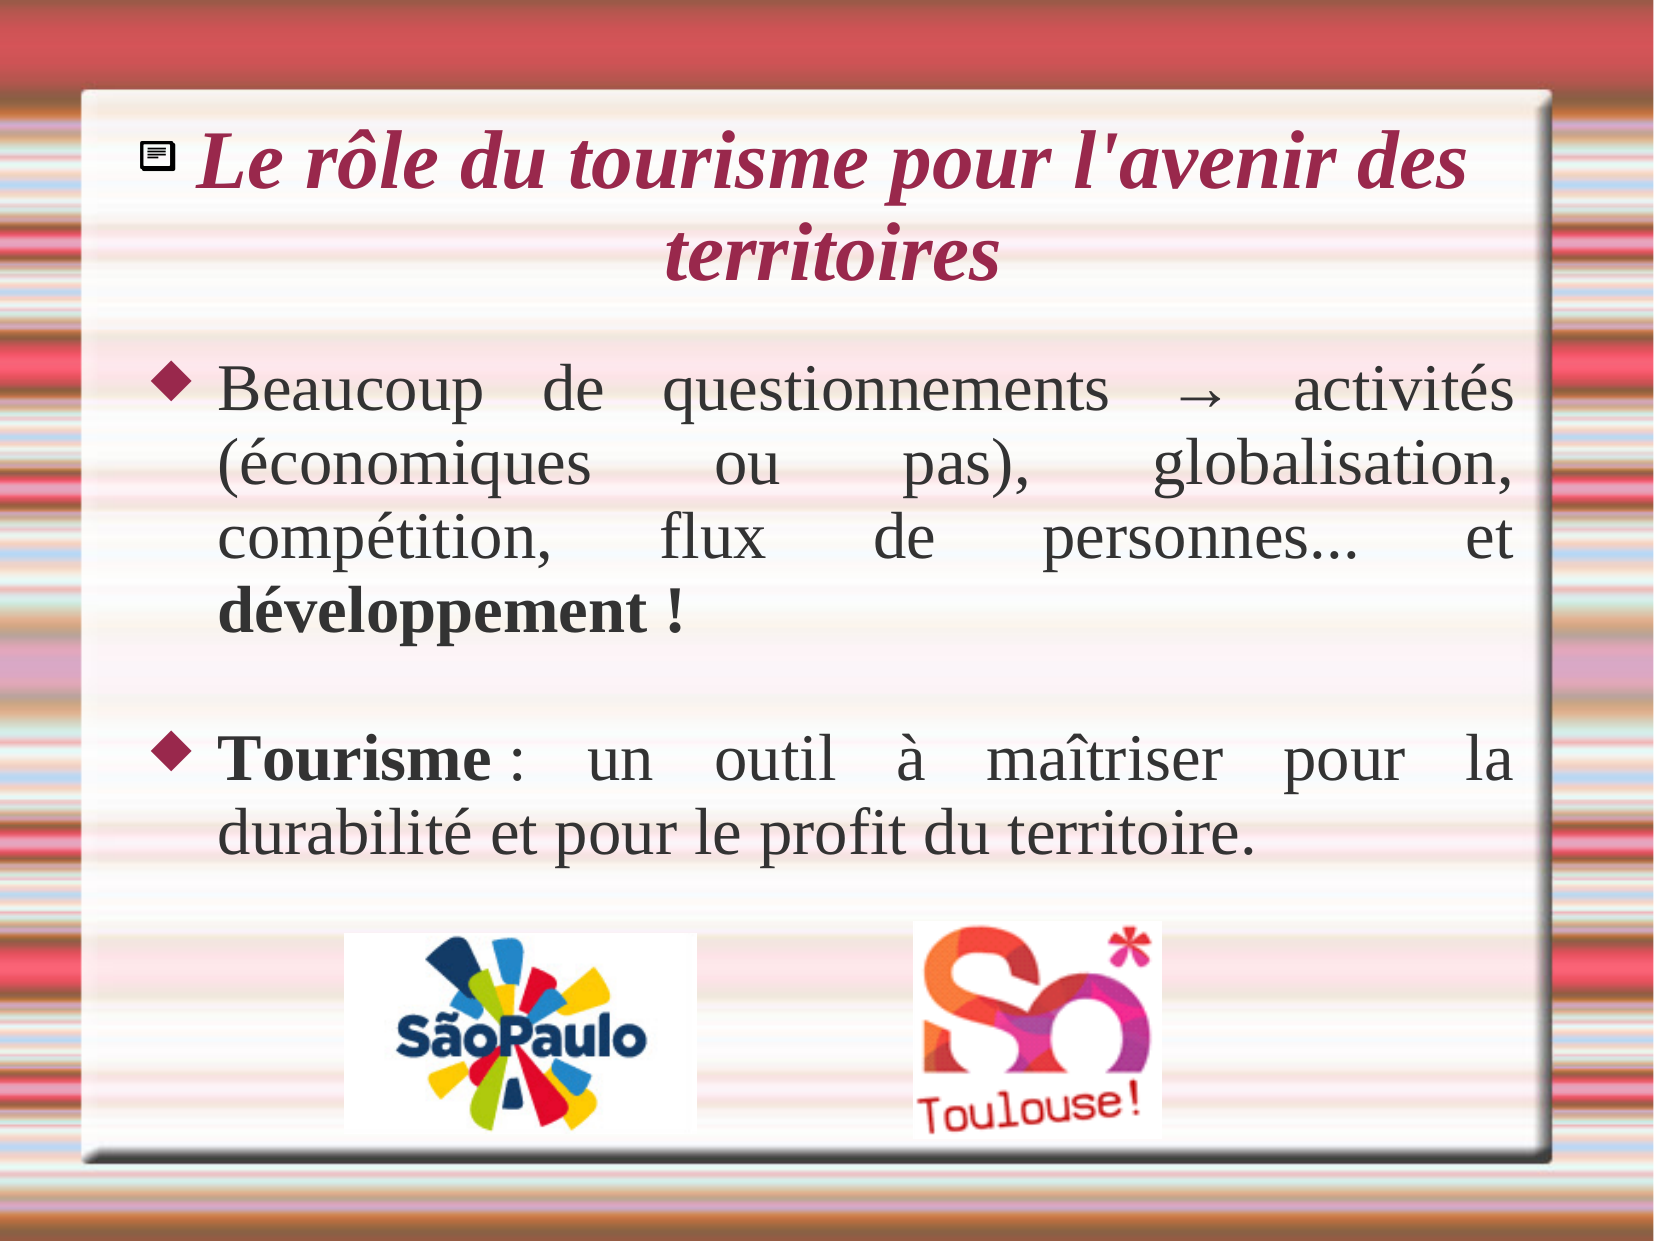

# Le rôle du tourisme pour l'avenir des territoires
Beaucoup de questionnements → activités (économiques ou pas), globalisation, compétition, flux de personnes... et développement !
Tourisme : un outil à maîtriser pour la durabilité et pour le profit du territoire.